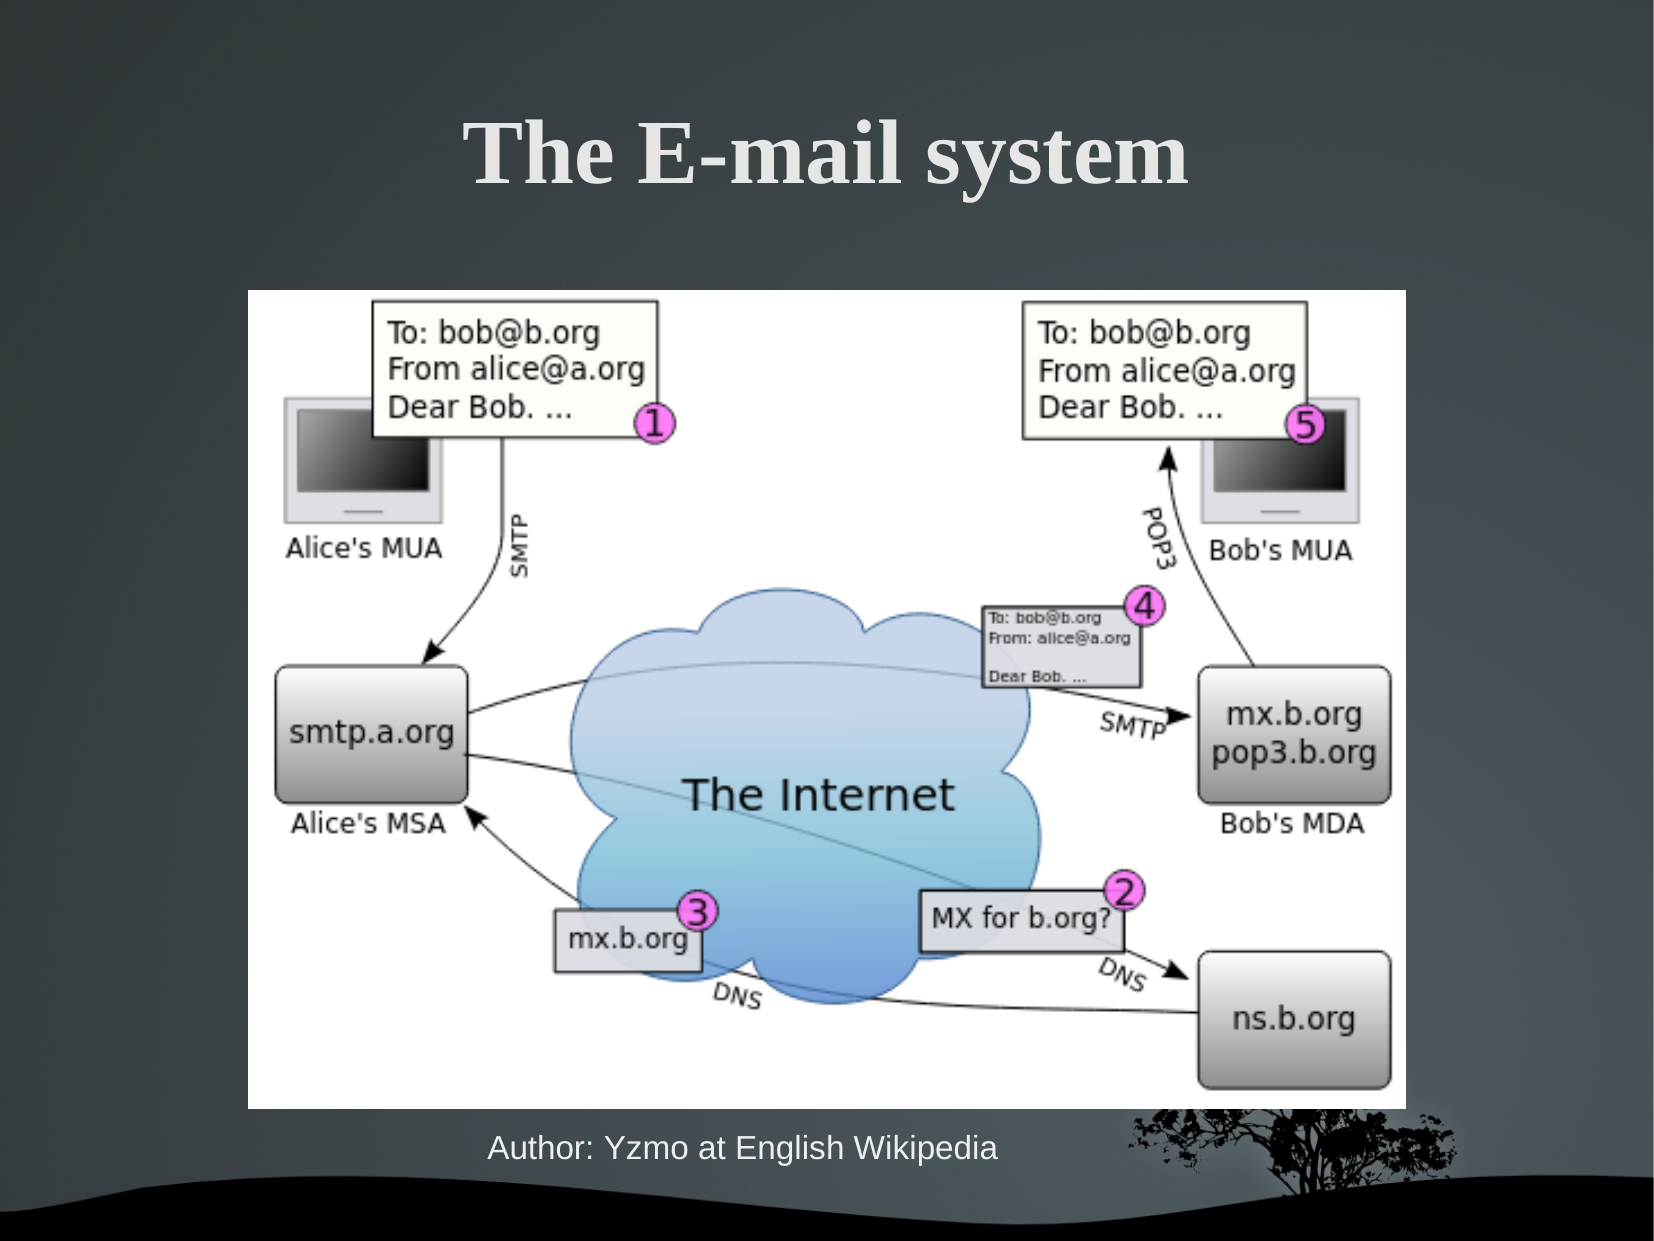

# The E-mail system
Author: Yzmo at English Wikipedia